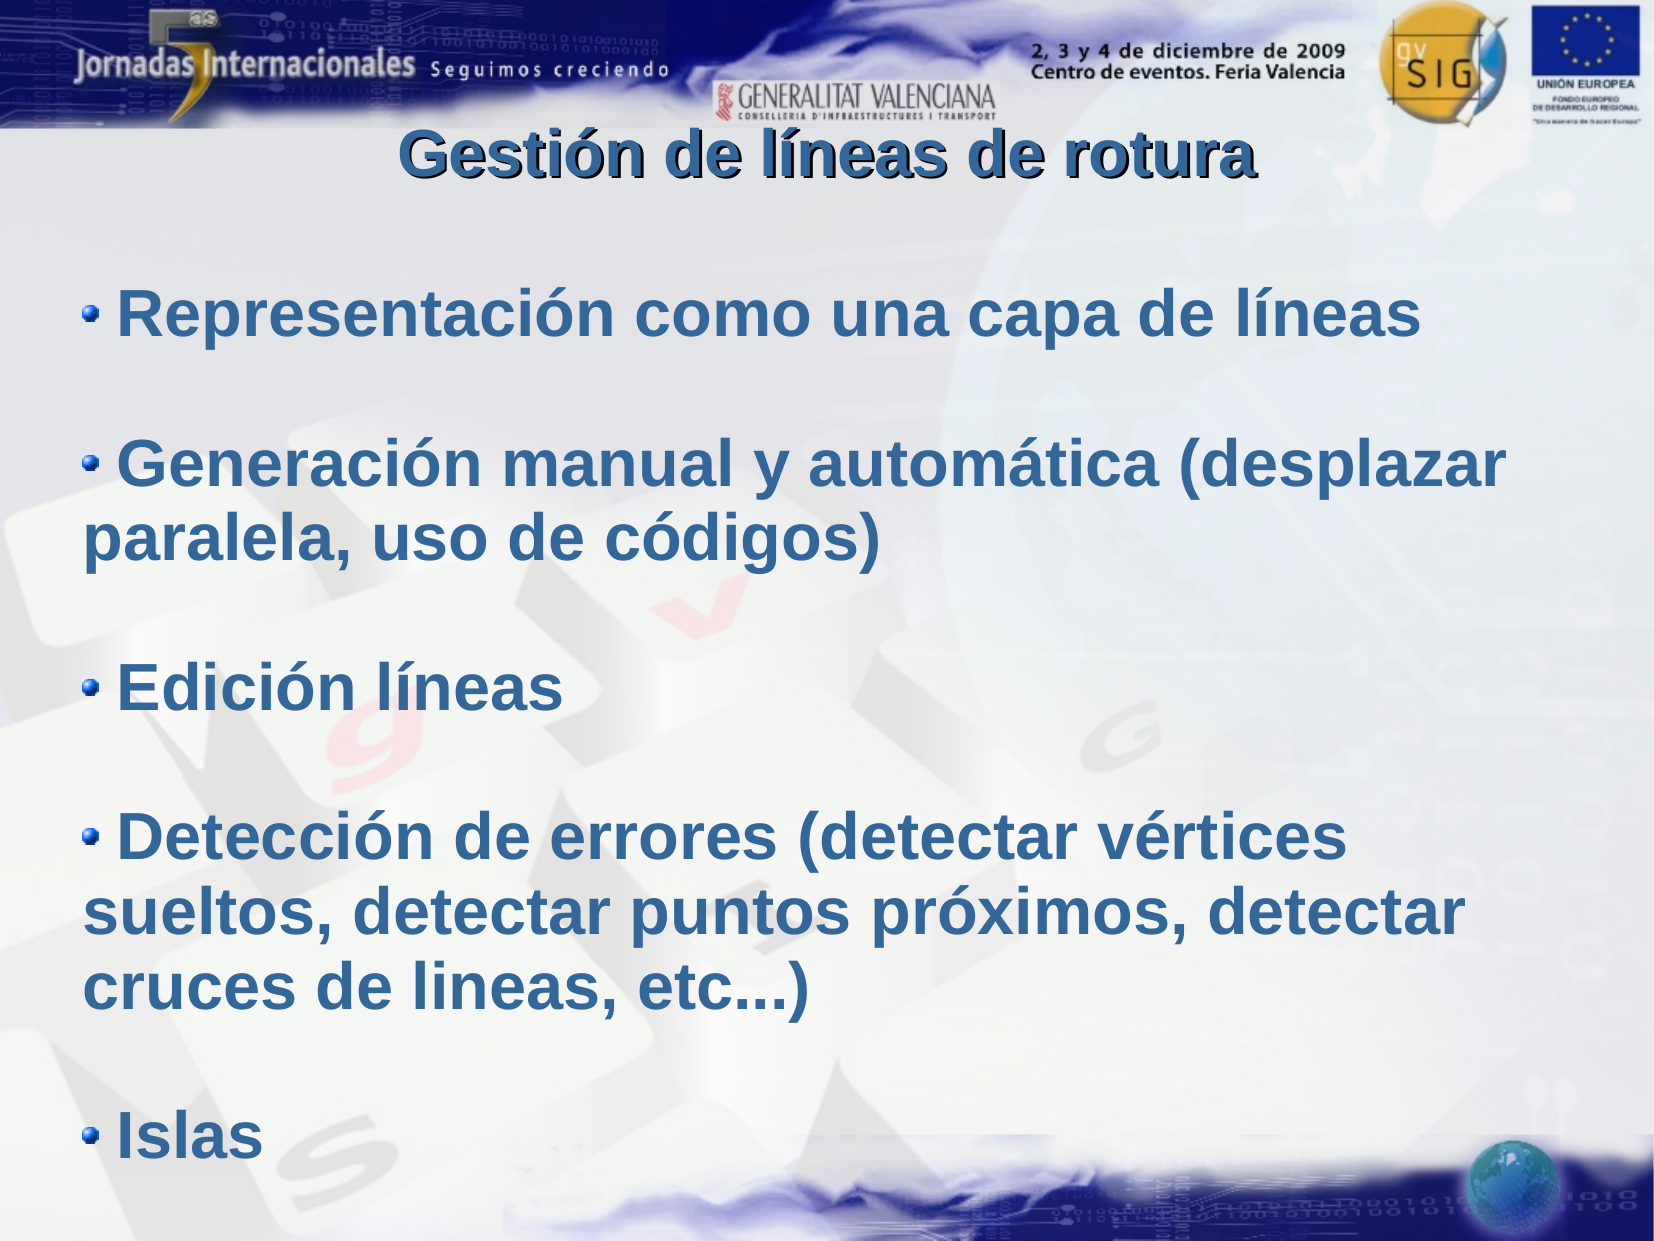

# Gestión de líneas de rotura
 Representación como una capa de líneas
 Generación manual y automática (desplazar paralela, uso de códigos)
 Edición líneas
 Detección de errores (detectar vértices sueltos, detectar puntos próximos, detectar cruces de lineas, etc...)
 Islas